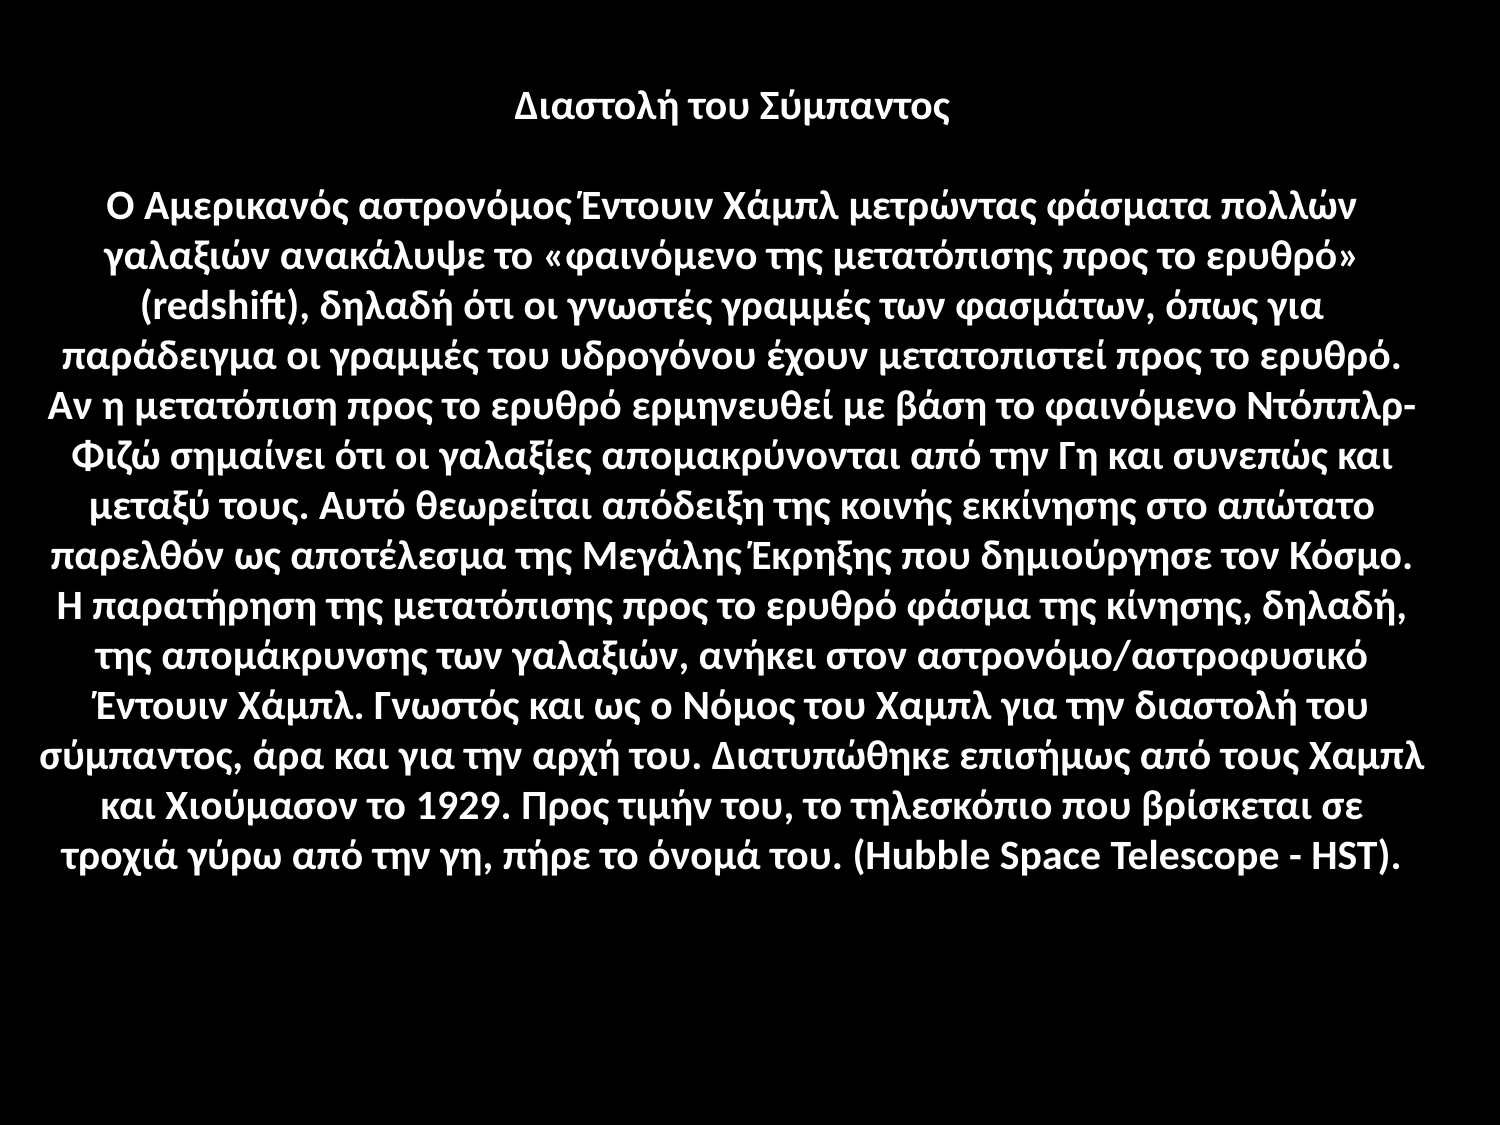

Διαστολή του Σύμπαντος
Ο Αμερικανός αστρονόμος Έντουιν Χάμπλ μετρώντας φάσματα πολλών γαλαξιών ανακάλυψε το «φαινόμενο της μετατόπισης προς το ερυθρό» (redshift), δηλαδή ότι οι γνωστές γραμμές των φασμάτων, όπως για παράδειγμα οι γραμμές του υδρογόνου έχουν μετατοπιστεί προς το ερυθρό. Αν η μετατόπιση προς το ερυθρό ερμηνευθεί με βάση το φαινόμενο Ντόππλρ-Φιζώ σημαίνει ότι οι γαλαξίες απομακρύνονται από την Γη και συνεπώς και μεταξύ τους. Αυτό θεωρείται απόδειξη της κοινής εκκίνησης στο απώτατο παρελθόν ως αποτέλεσμα της Μεγάλης Έκρηξης που δημιούργησε τον Κόσμο.
Η παρατήρηση της μετατόπισης προς το ερυθρό φάσμα της κίνησης, δηλαδή, της απομάκρυνσης των γαλαξιών, ανήκει στον αστρονόμο/αστροφυσικό Έντουιν Χάμπλ. Γνωστός και ως ο Νόμος του Χαμπλ για την διαστολή του σύμπαντος, άρα και για την αρχή του. Διατυπώθηκε επισήμως από τους Χαμπλ και Χιούμασον το 1929. Προς τιμήν του, το τηλεσκόπιο που βρίσκεται σε τροχιά γύρω από την γη, πήρε το όνομά του. (Hubble Space Telescope - HST).